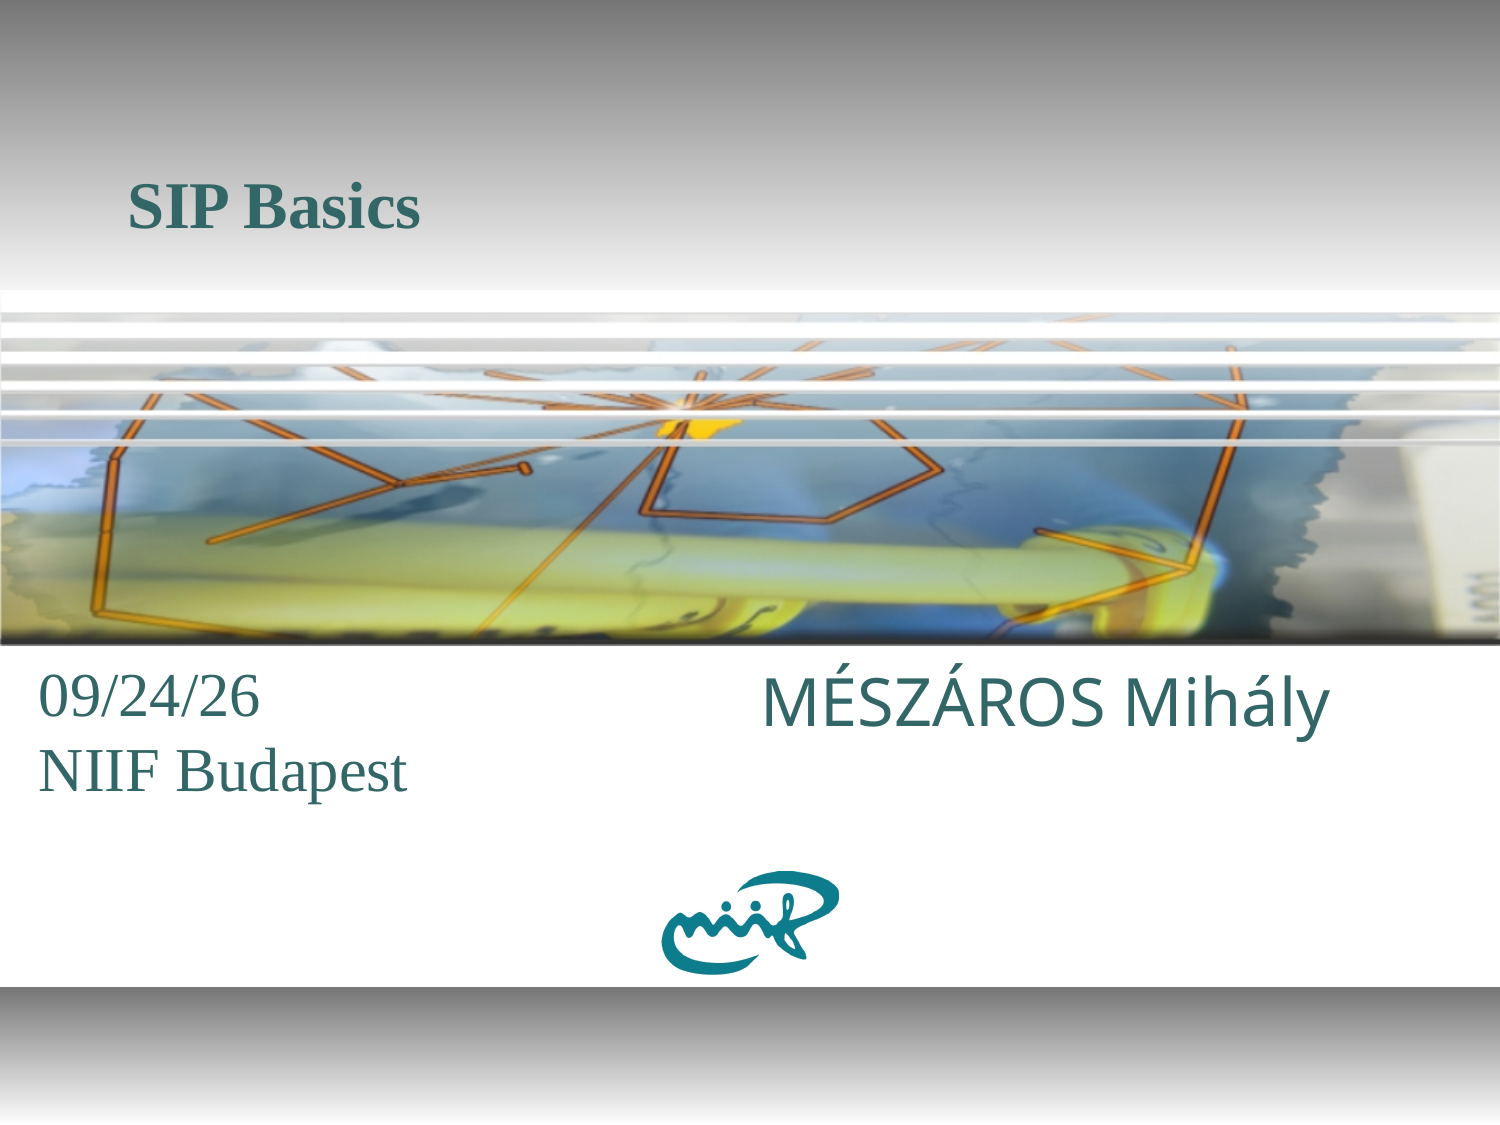

# SIP Basics
MÉSZÁROS Mihály
NIIF Budapest